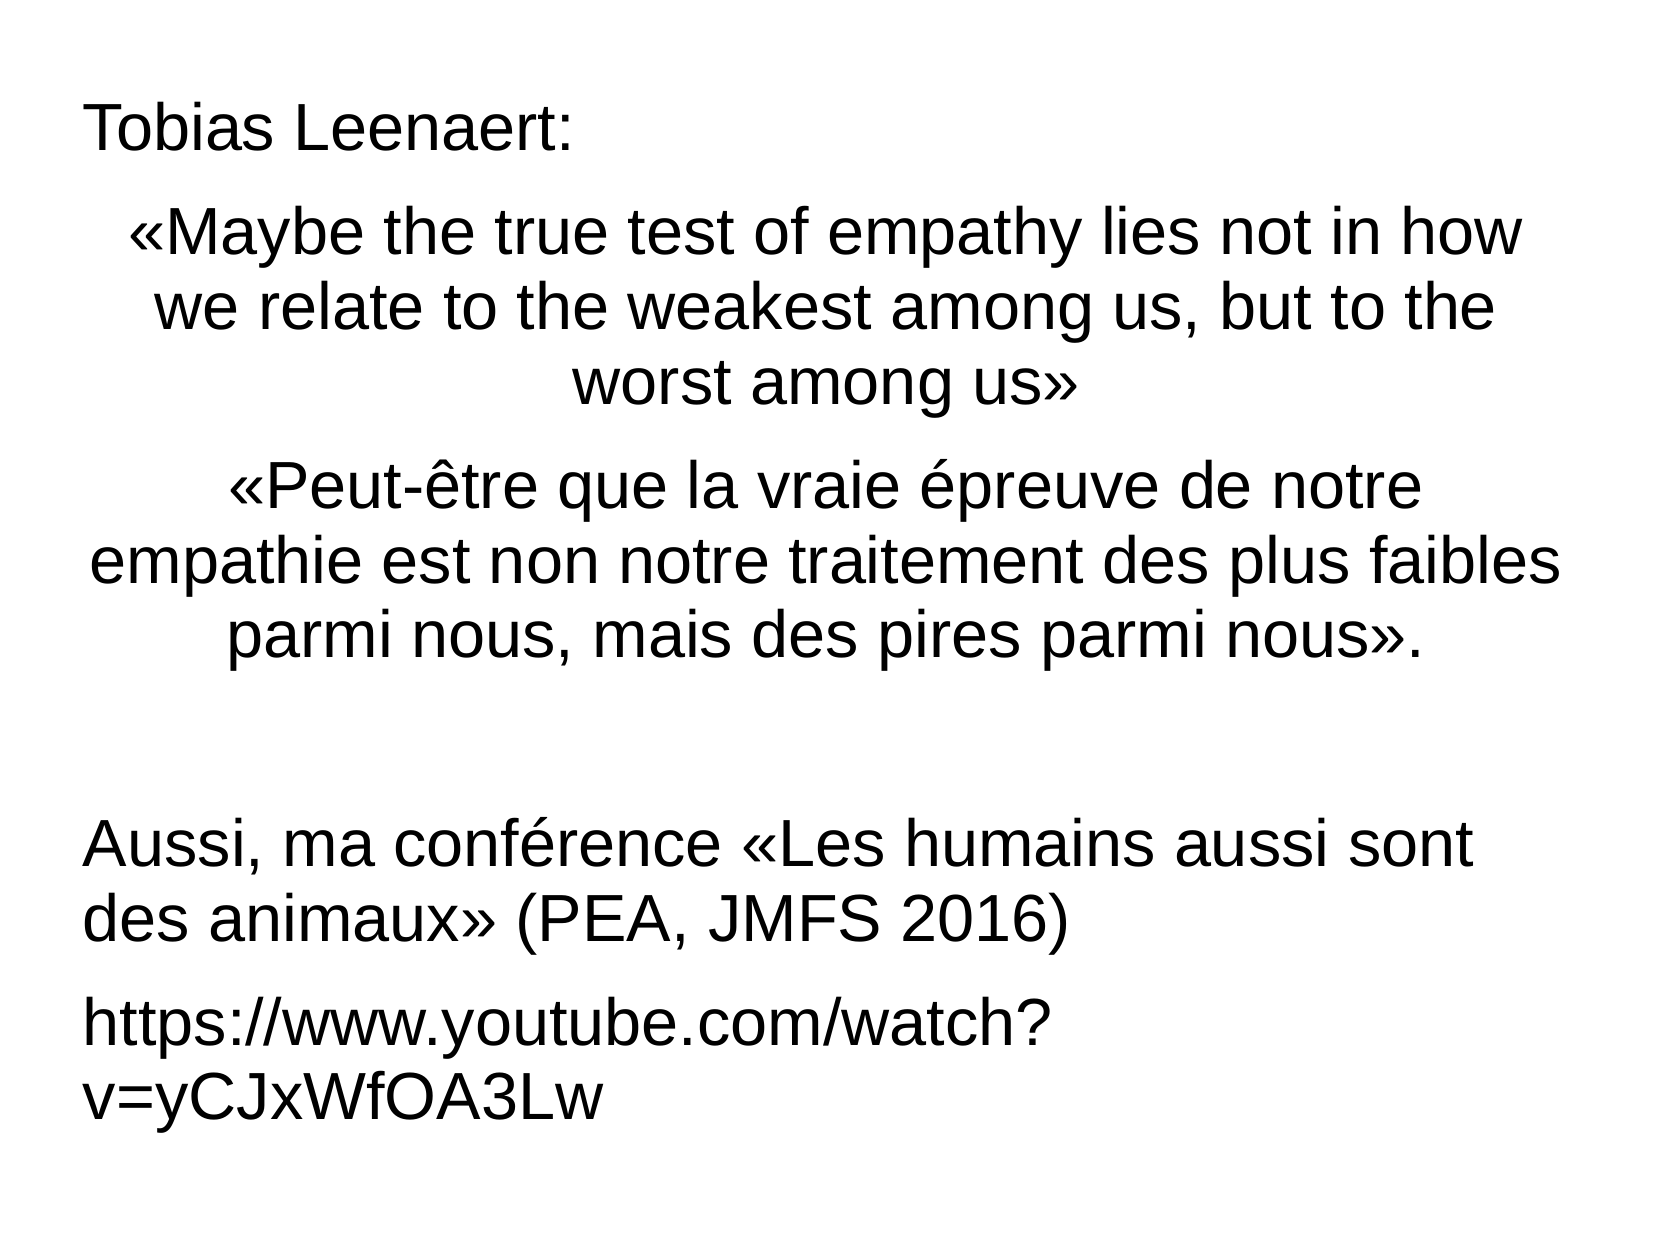

# Tobias Leenaert:
«Maybe the true test of empathy lies not in how we relate to the weakest among us, but to the worst among us»
«Peut-être que la vraie épreuve de notre empathie est non notre traitement des plus faibles parmi nous, mais des pires parmi nous».
Aussi, ma conférence «Les humains aussi sont des animaux» (PEA, JMFS 2016)
https://www.youtube.com/watch?v=yCJxWfOA3Lw